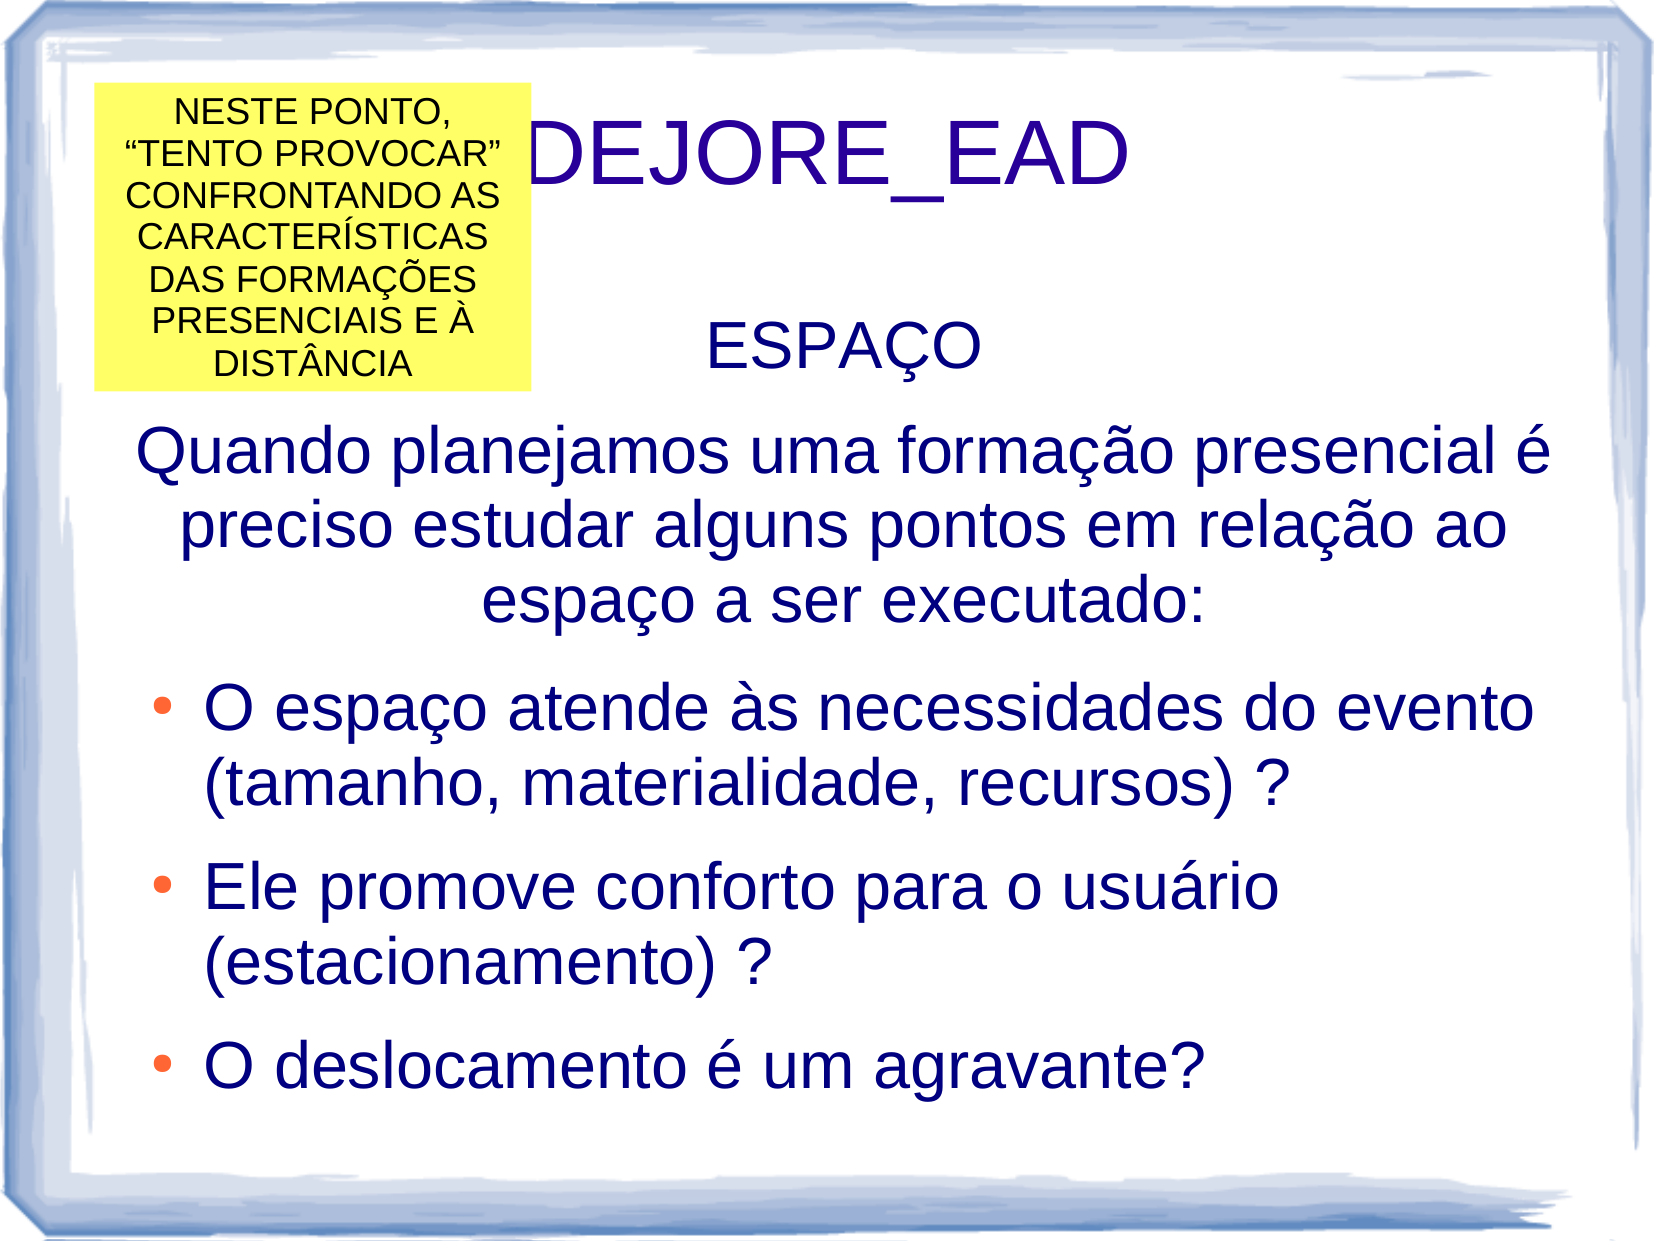

# DEJORE_EAD
NESTE PONTO, “TENTO PROVOCAR” CONFRONTANDO AS CARACTERÍSTICAS DAS FORMAÇÕES PRESENCIAIS E À DISTÂNCIA
ESPAÇO
Quando planejamos uma formação presencial é preciso estudar alguns pontos em relação ao espaço a ser executado:
O espaço atende às necessidades do evento (tamanho, materialidade, recursos) ?
Ele promove conforto para o usuário (estacionamento) ?
O deslocamento é um agravante?